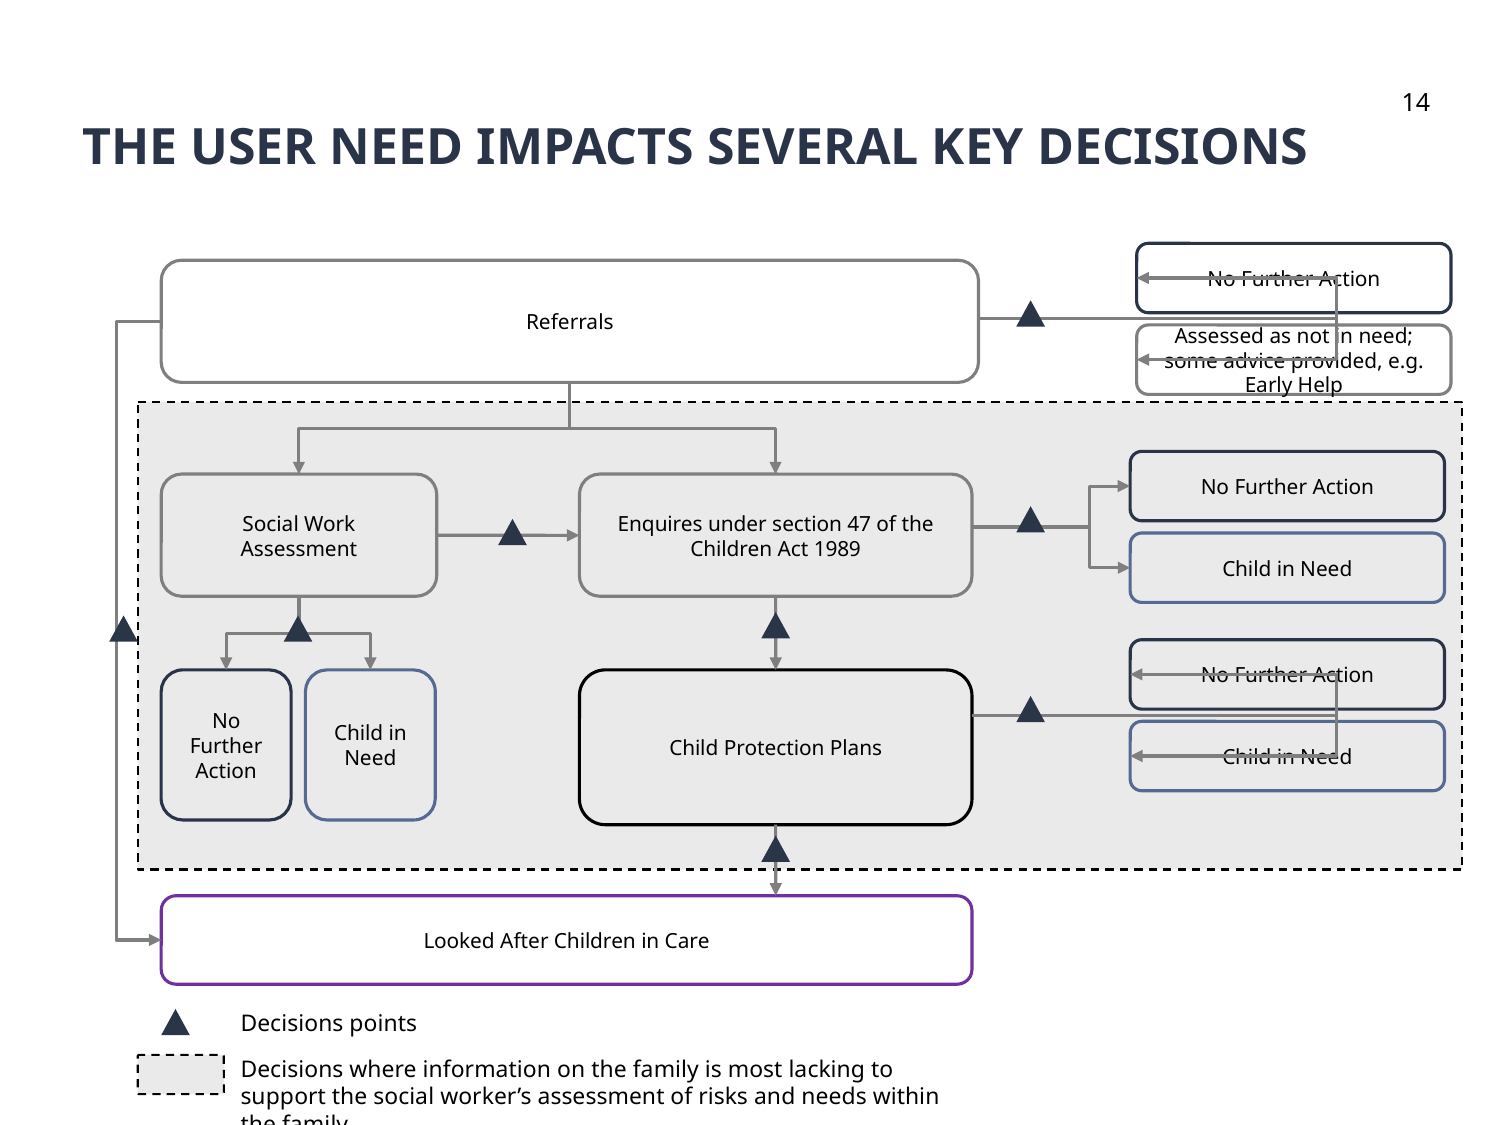

THE USER NEED IMPACTS SEVERAL KEY DECISIONS
No Further Action
Assessed as not in need; some advice provided, e.g. Early Help
Referrals
No Further Action
Social Work Assessment
Enquires under section 47 of the Children Act 1989
Child in Need
No Further Action
Child in Need
No Further Action
Child in Need
Child Protection Plans
Looked After Children in Care
Decisions points
Decisions where information on the family is most lacking to support the social worker’s assessment of risks and needs within the family